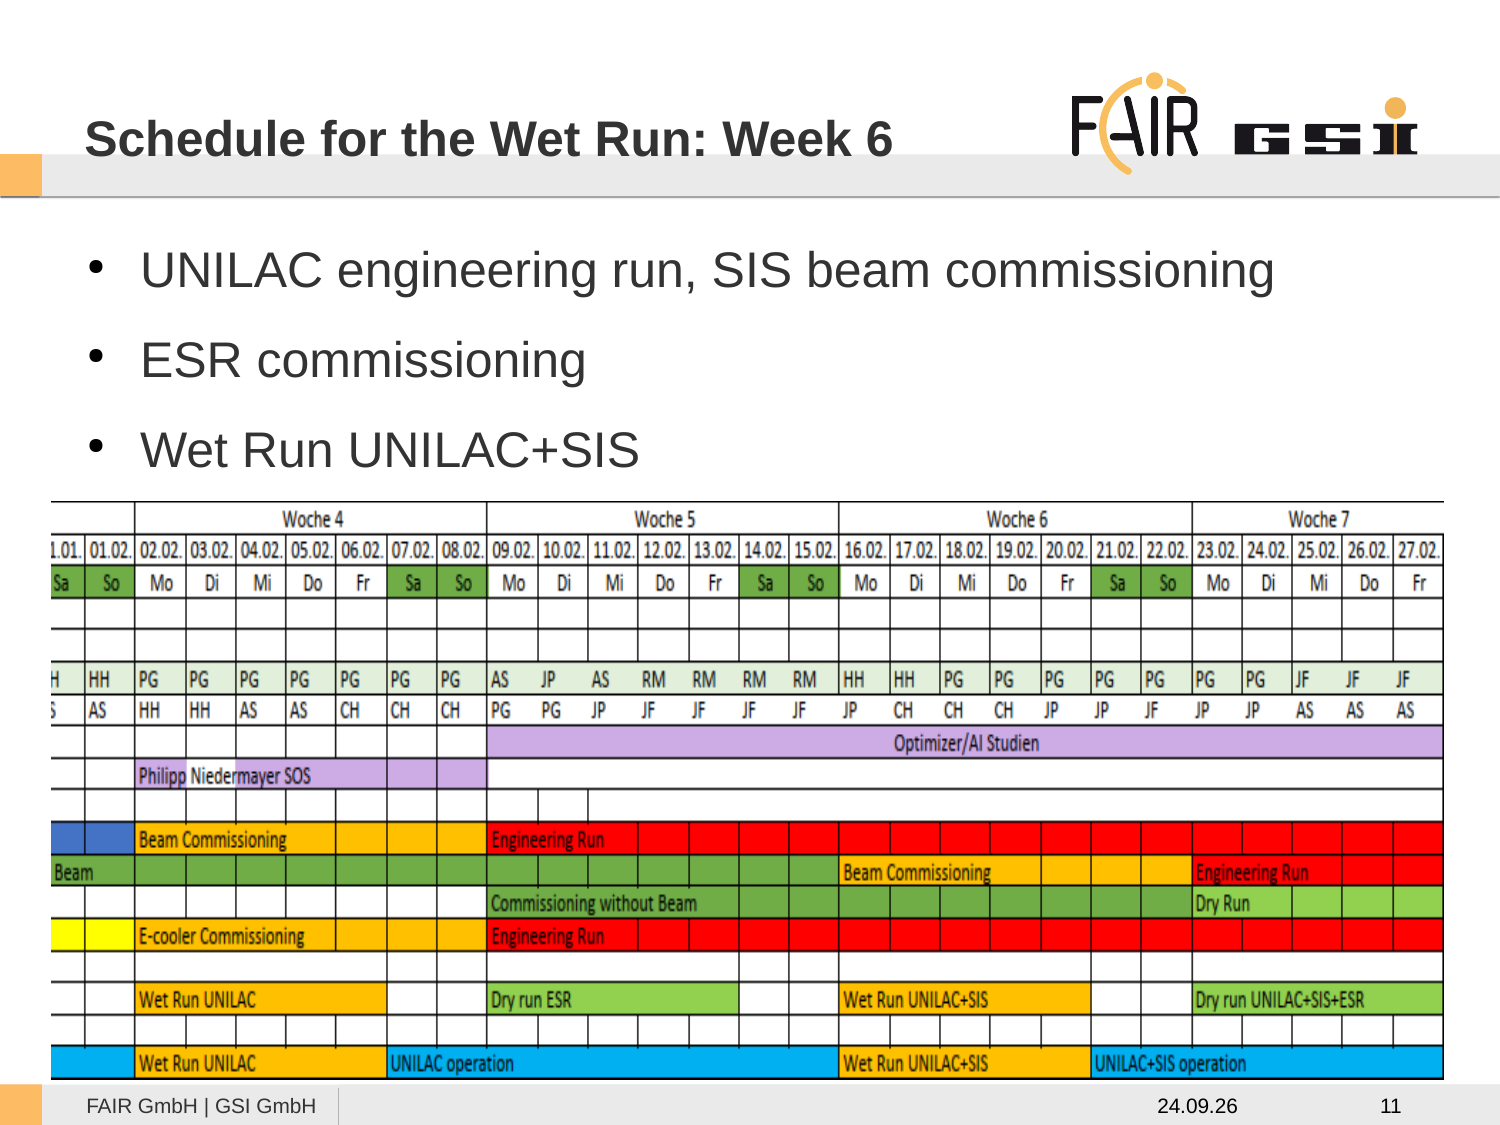

# Schedule for the Wet Run: Week 6
UNILAC engineering run, SIS beam commissioning
ESR commissioning
Wet Run UNILAC+SIS